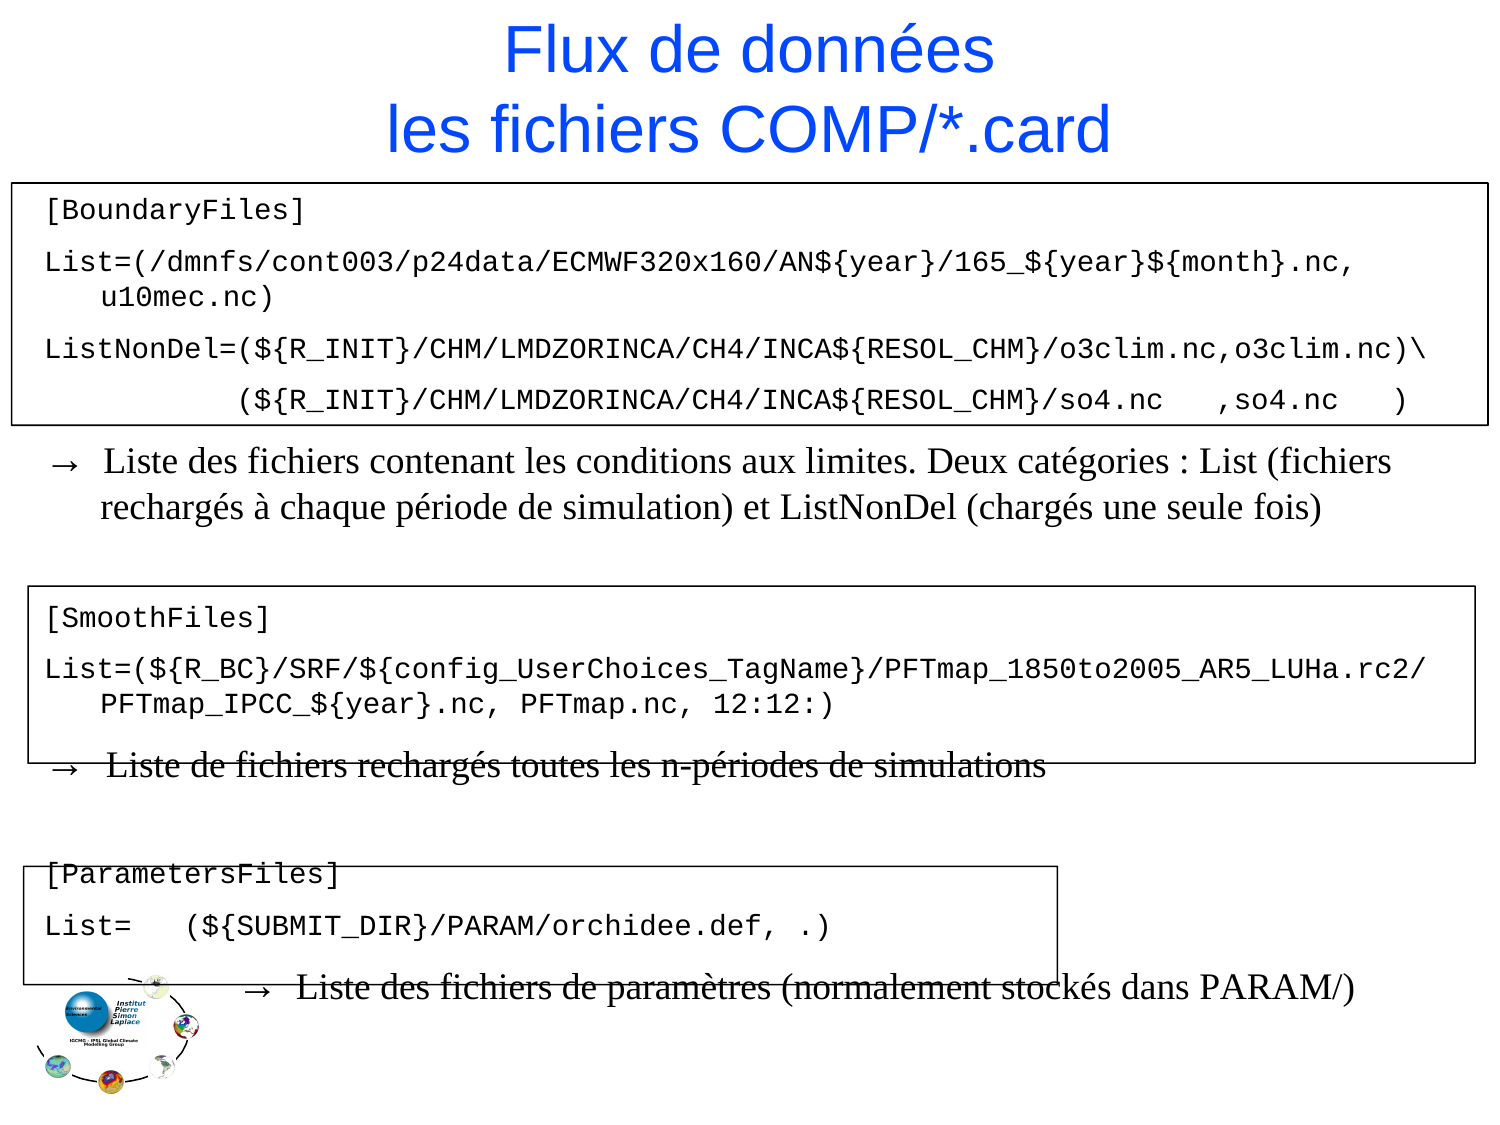

# Flux de données les fichiers COMP/*.card
[BoundaryFiles]
List=(/dmnfs/cont003/p24data/ECMWF320x160/AN${year}/165_${year}${month}.nc, u10mec.nc)
ListNonDel=(${R_INIT}/CHM/LMDZORINCA/CH4/INCA${RESOL_CHM}/o3clim.nc,o3clim.nc)\
 (${R_INIT}/CHM/LMDZORINCA/CH4/INCA${RESOL_CHM}/so4.nc ,so4.nc )
→ Liste des fichiers contenant les conditions aux limites. Deux catégories : List (fichiers rechargés à chaque période de simulation) et ListNonDel (chargés une seule fois)
[SmoothFiles]
List=(${R_BC}/SRF/${config_UserChoices_TagName}/PFTmap_1850to2005_AR5_LUHa.rc2/PFTmap_IPCC_${year}.nc, PFTmap.nc, 12:12:)
→ Liste de fichiers rechargés toutes les n-périodes de simulations
[ParametersFiles]
List= (${SUBMIT_DIR}/PARAM/orchidee.def, .)
 → Liste des fichiers de paramètres (normalement stockés dans PARAM/)
[BoundaryFiles]
List=(/dmnfs/cont003/p24data/ECMWF320x160/AN${year}/165_${year}${month}.nc , u10mec.nc)\
 (/dmnfs/cont003/p24data/ECMWF320x160/AN${year}/166_${year}${month}.nc , v10mec.nc)
ListNonDel=(${R_INIT}/CHM/LMDZORINCA/CH4/INCA${RESOL_CHM}/o3clim.nc,o3clim.nc)\
 (${R_INIT}/CHM/LMDZORINCA/CH4/INCA${RESOL_CHM}/so4.nc ,so4.nc )\
 (${R_INIT}/CHM/LMDZORINCA/CH4/INCA${RESOL_CHM}/npp.nc ,npp.nc )
--> Liste des fichiers contenant les conditions aux limites. Deux catégories : List et ListNonDel
[BoundaryFiles]
List=(/dmnfs/cont003/p24data/ECMWF320x160/AN${year}/165_${year}${month}.nc , u10mec.nc)\
 (/dmnfs/cont003/p24data/ECMWF320x160/AN${year}/166_${year}${month}.nc , v10mec.nc)
ListNonDel=(${R_INIT}/CHM/LMDZORINCA/CH4/INCA${RESOL_CHM}/o3clim.nc,o3clim.nc)\
 (${R_INIT}/CHM/LMDZORINCA/CH4/INCA${RESOL_CHM}/so4.nc ,so4.nc )\
 (${R_INIT}/CHM/LMDZORINCA/CH4/INCA${RESOL_CHM}/npp.nc ,npp.nc )
--> Liste des fichiers contenant les conditions aux limites. Deux catégories : List et ListNonDel